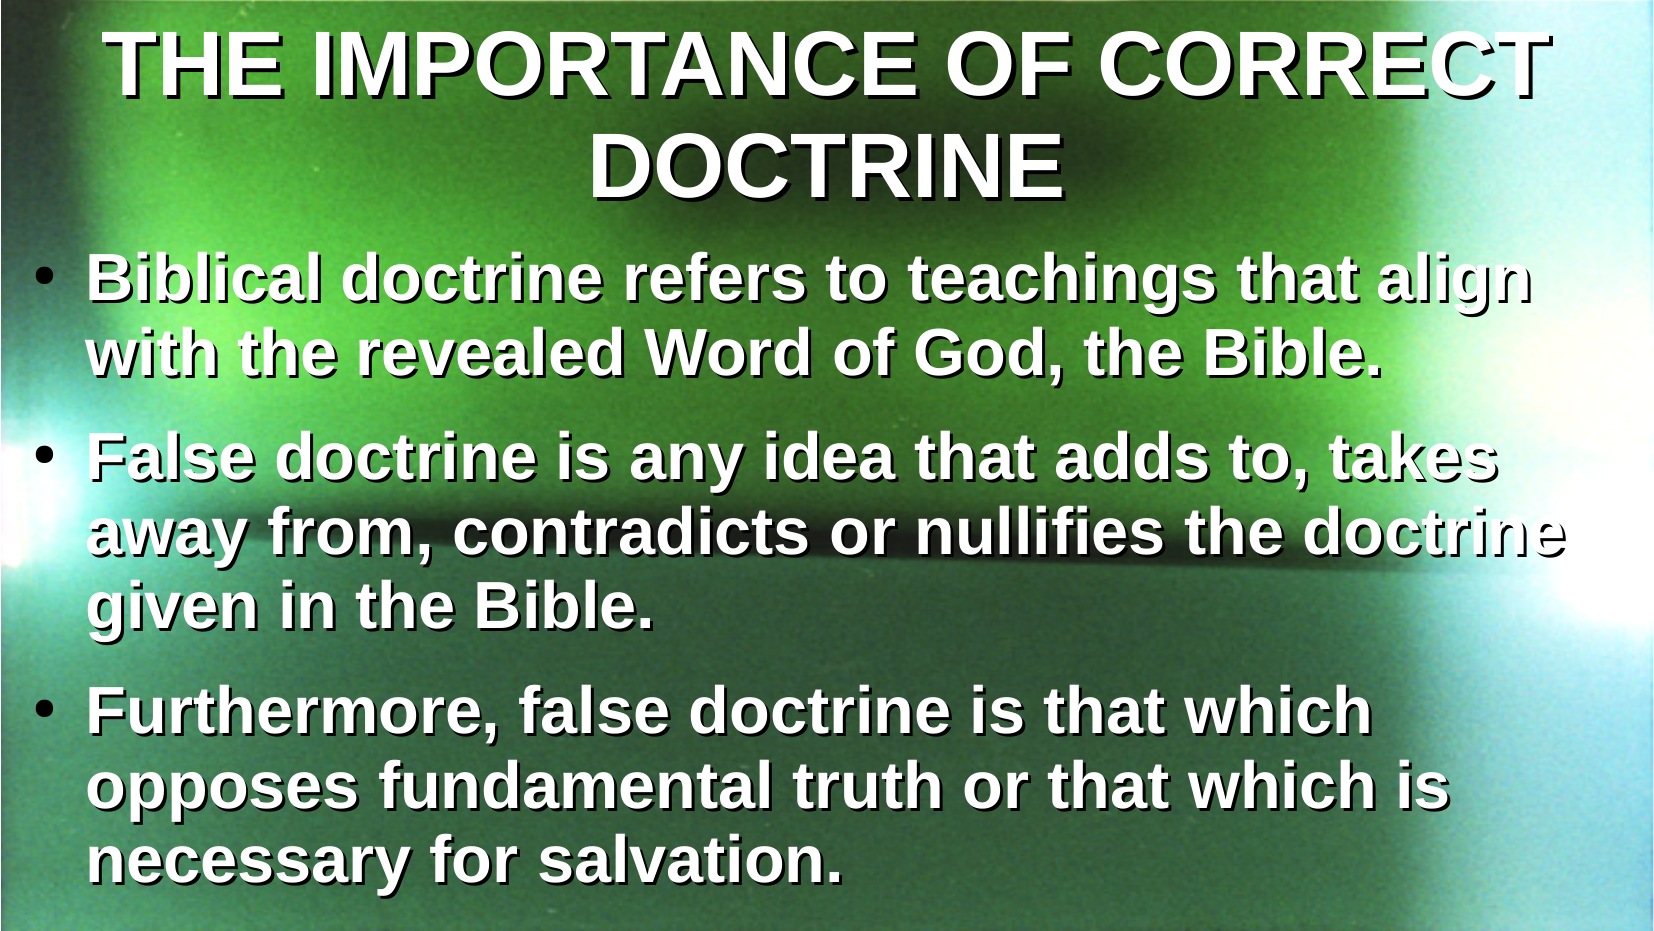

# THE IMPORTANCE OF CORRECT DOCTRINE
Biblical doctrine refers to teachings that align with the revealed Word of God, the Bible.
False doctrine is any idea that adds to, takes away from, contradicts or nullifies the doctrine given in the Bible.
Furthermore, false doctrine is that which opposes fundamental truth or that which is necessary for salvation.